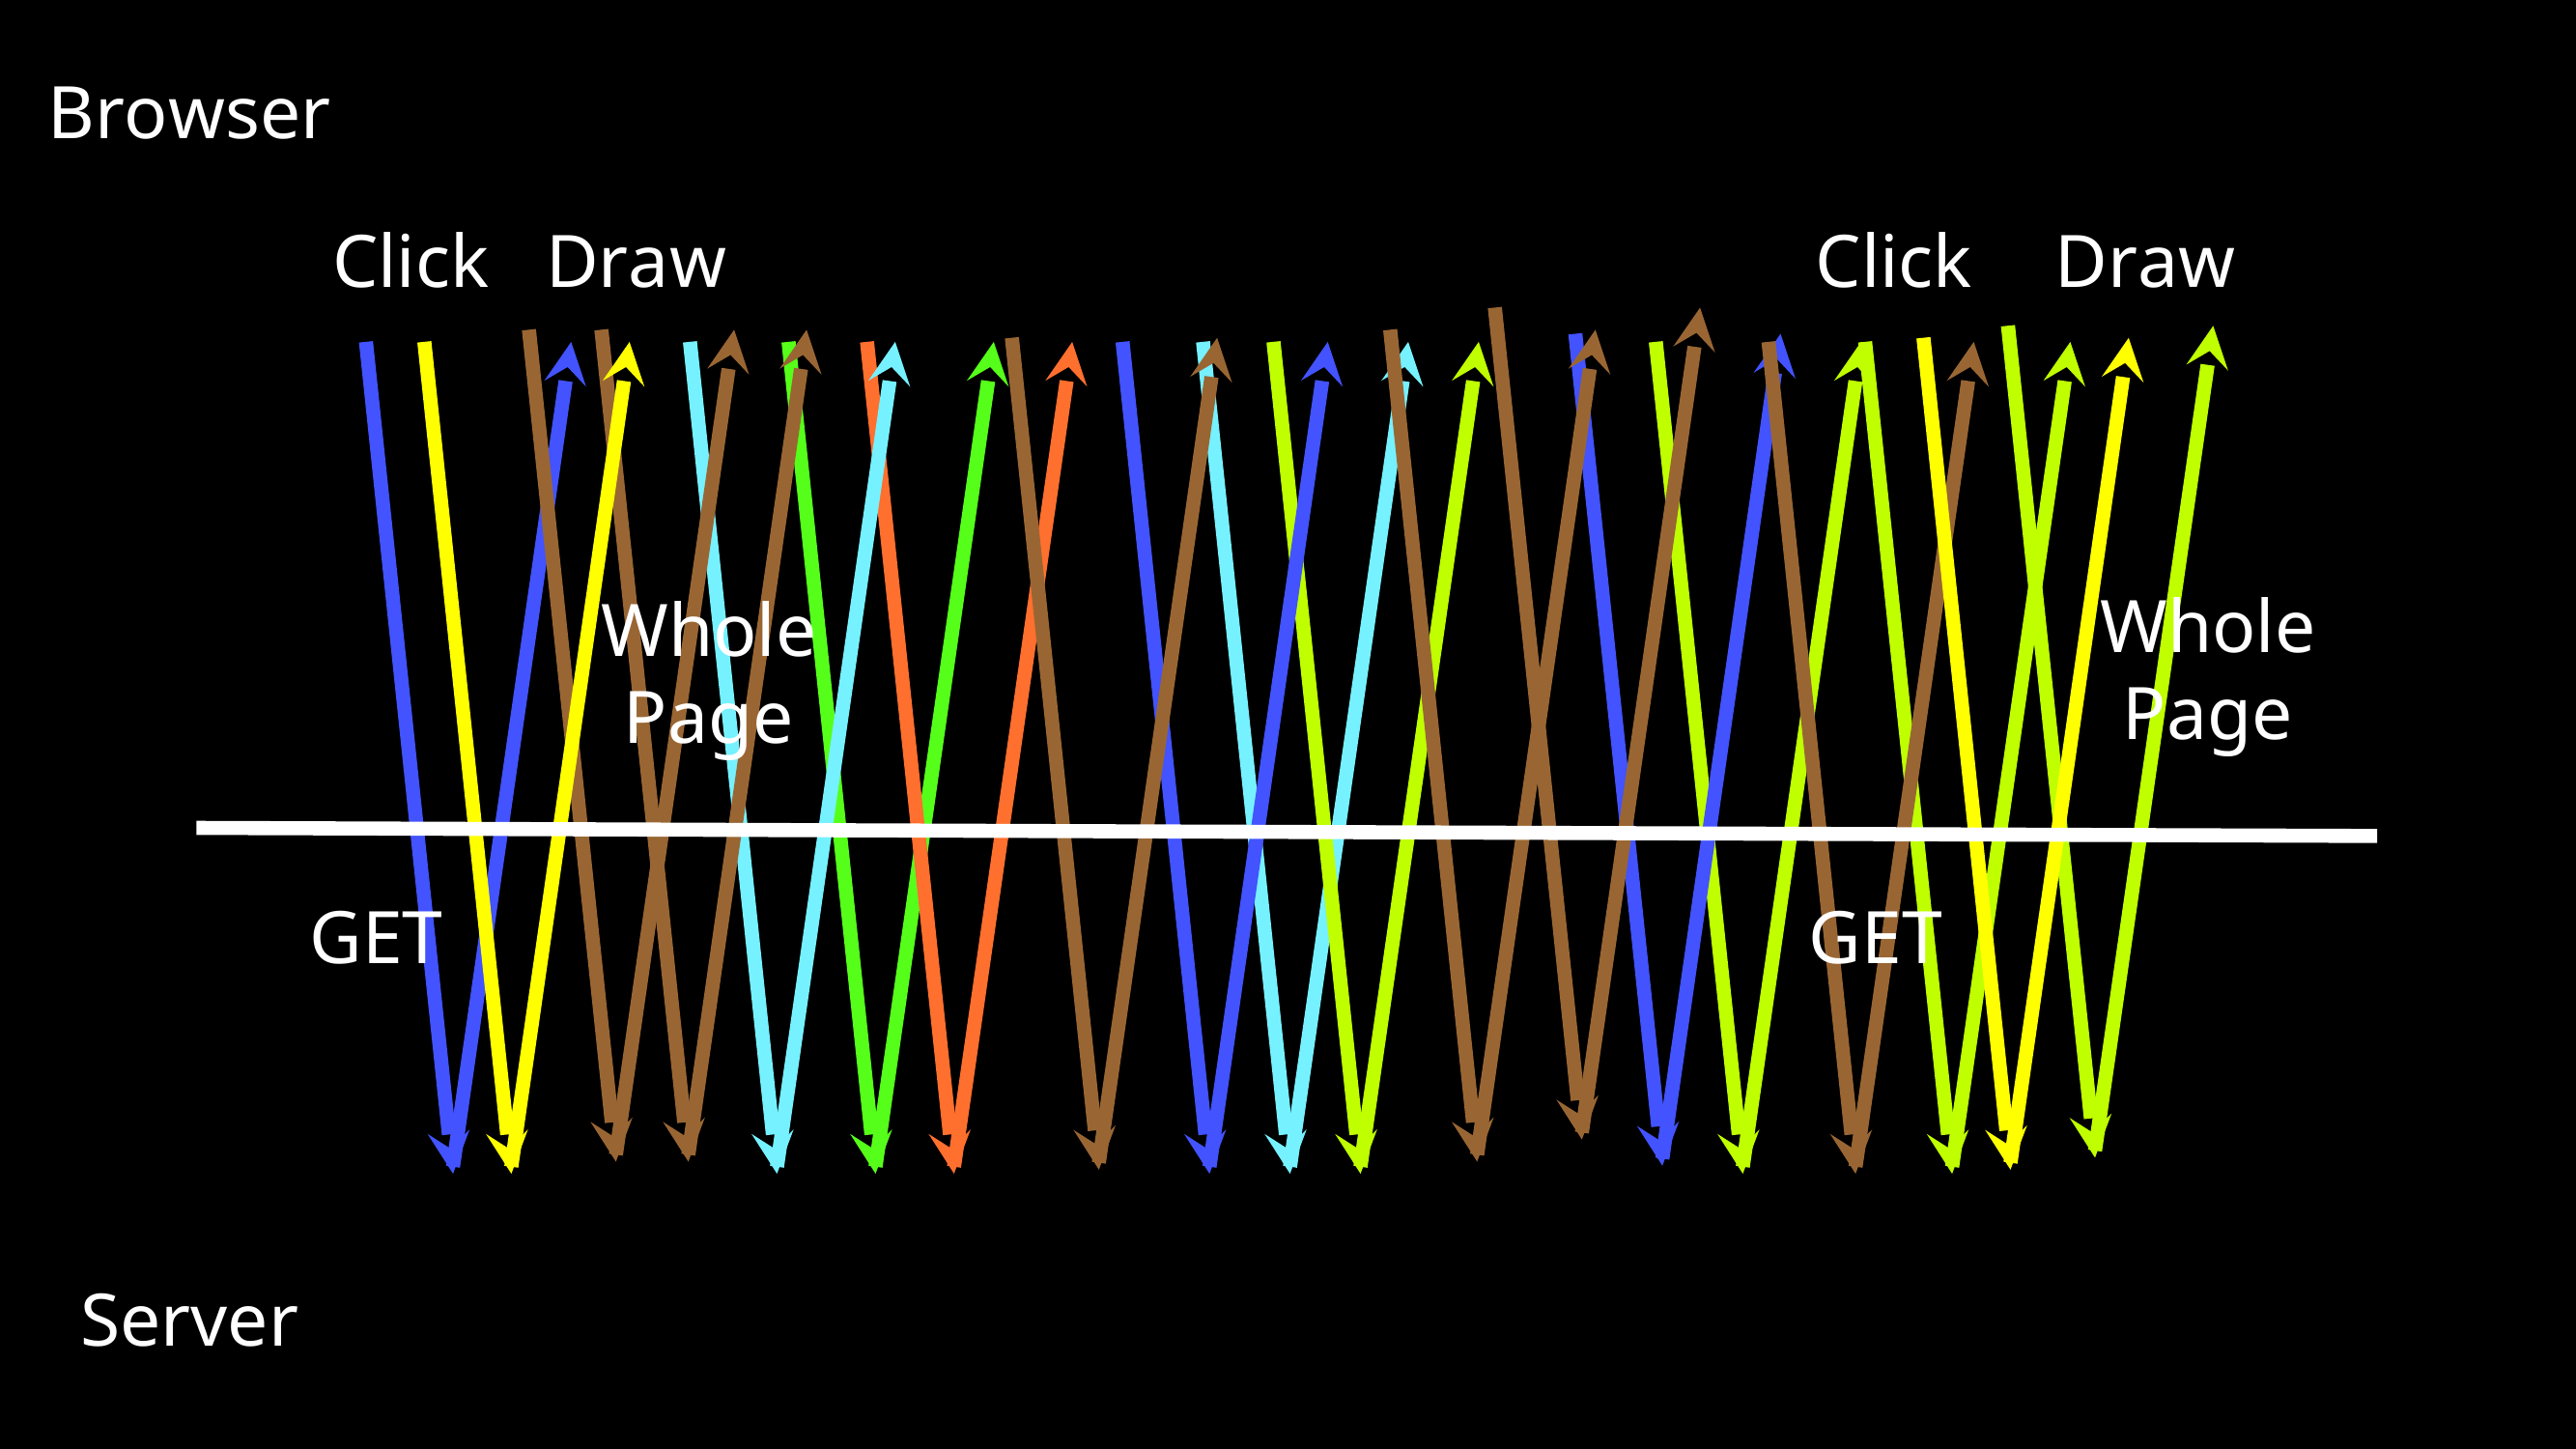

Browser
Click
Draw
Click
Draw
Whole
Page
Whole
Page
GET
GET
Server